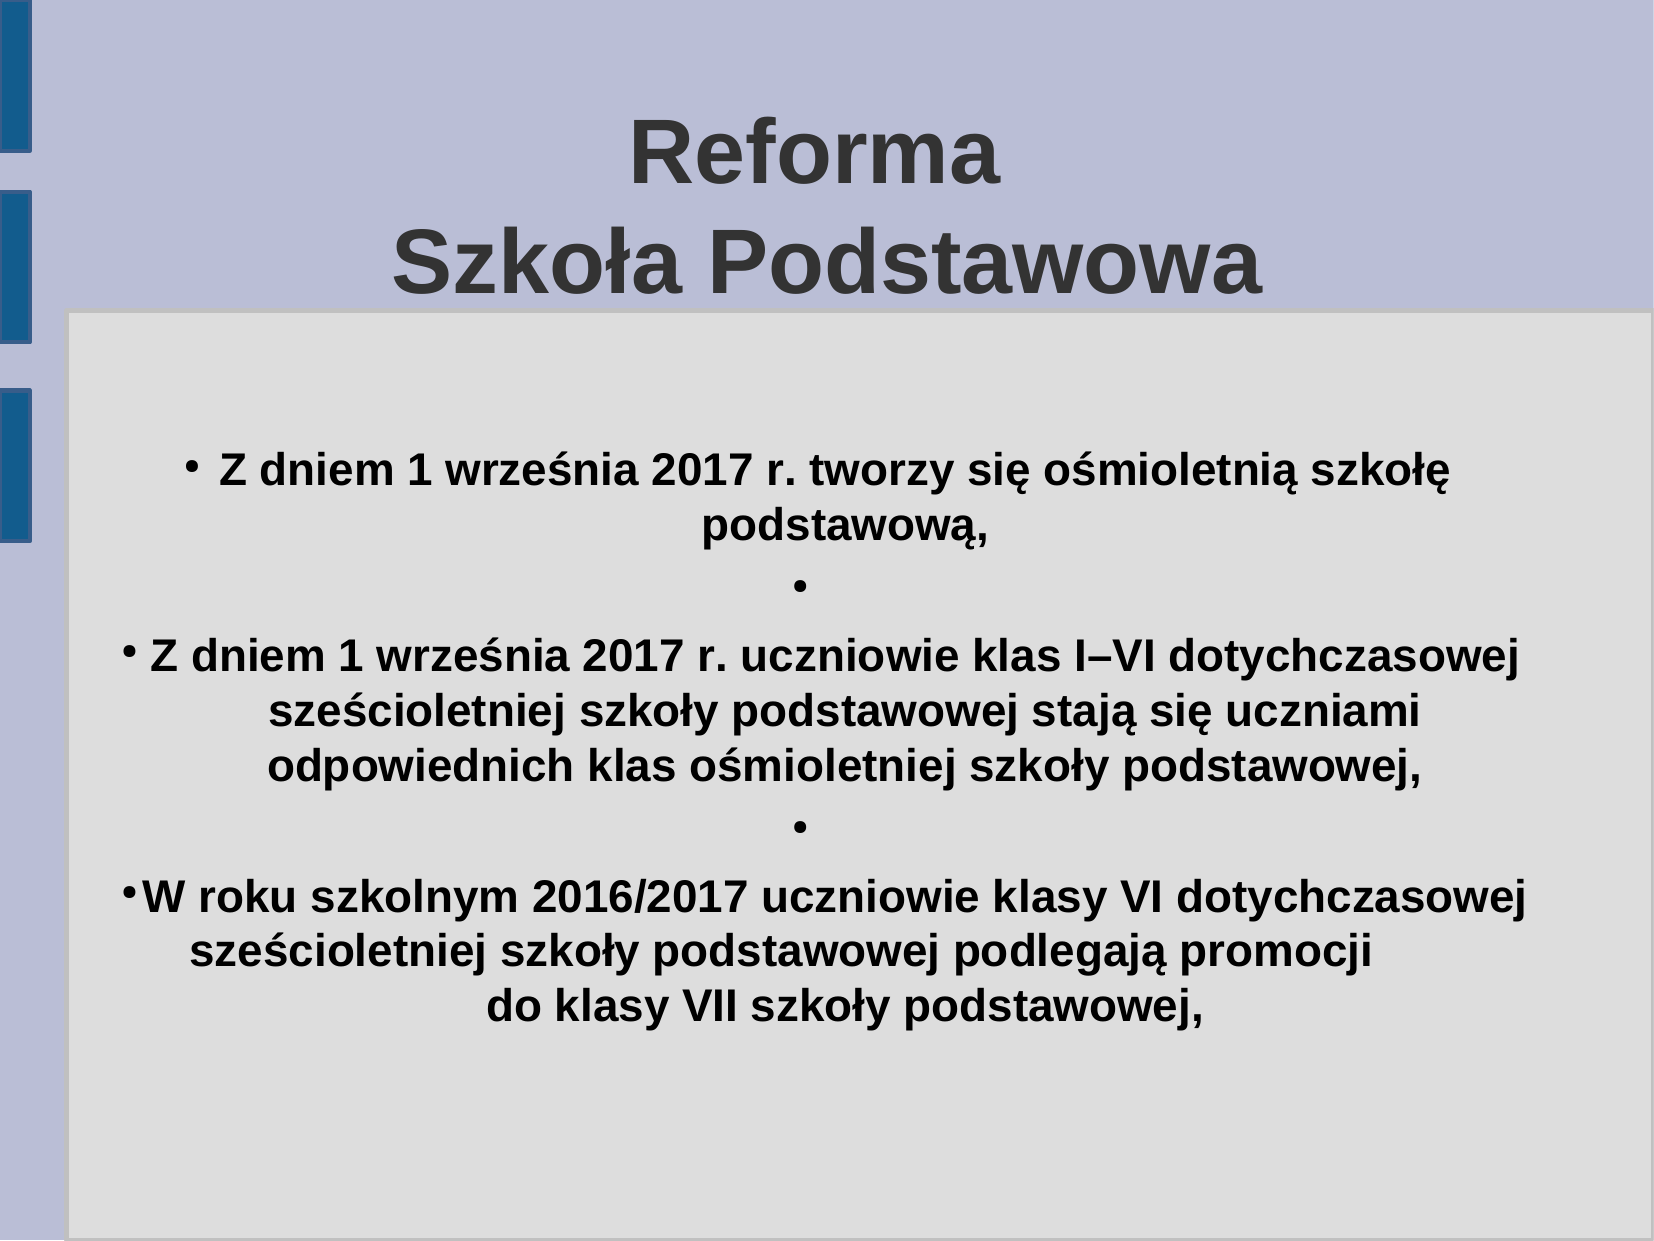

# Reforma Szkoła Podstawowa
Z dniem 1 września 2017 r. tworzy się ośmioletnią szkołę podstawową,
Z dniem 1 września 2017 r. uczniowie klas I–VI dotychczasowej sześcioletniej szkoły podstawowej stają się uczniami odpowiednich klas ośmioletniej szkoły podstawowej,
W roku szkolnym 2016/2017 uczniowie klasy VI dotychczasowej sześcioletniej szkoły podstawowej podlegają promocji do klasy VII szkoły podstawowej,